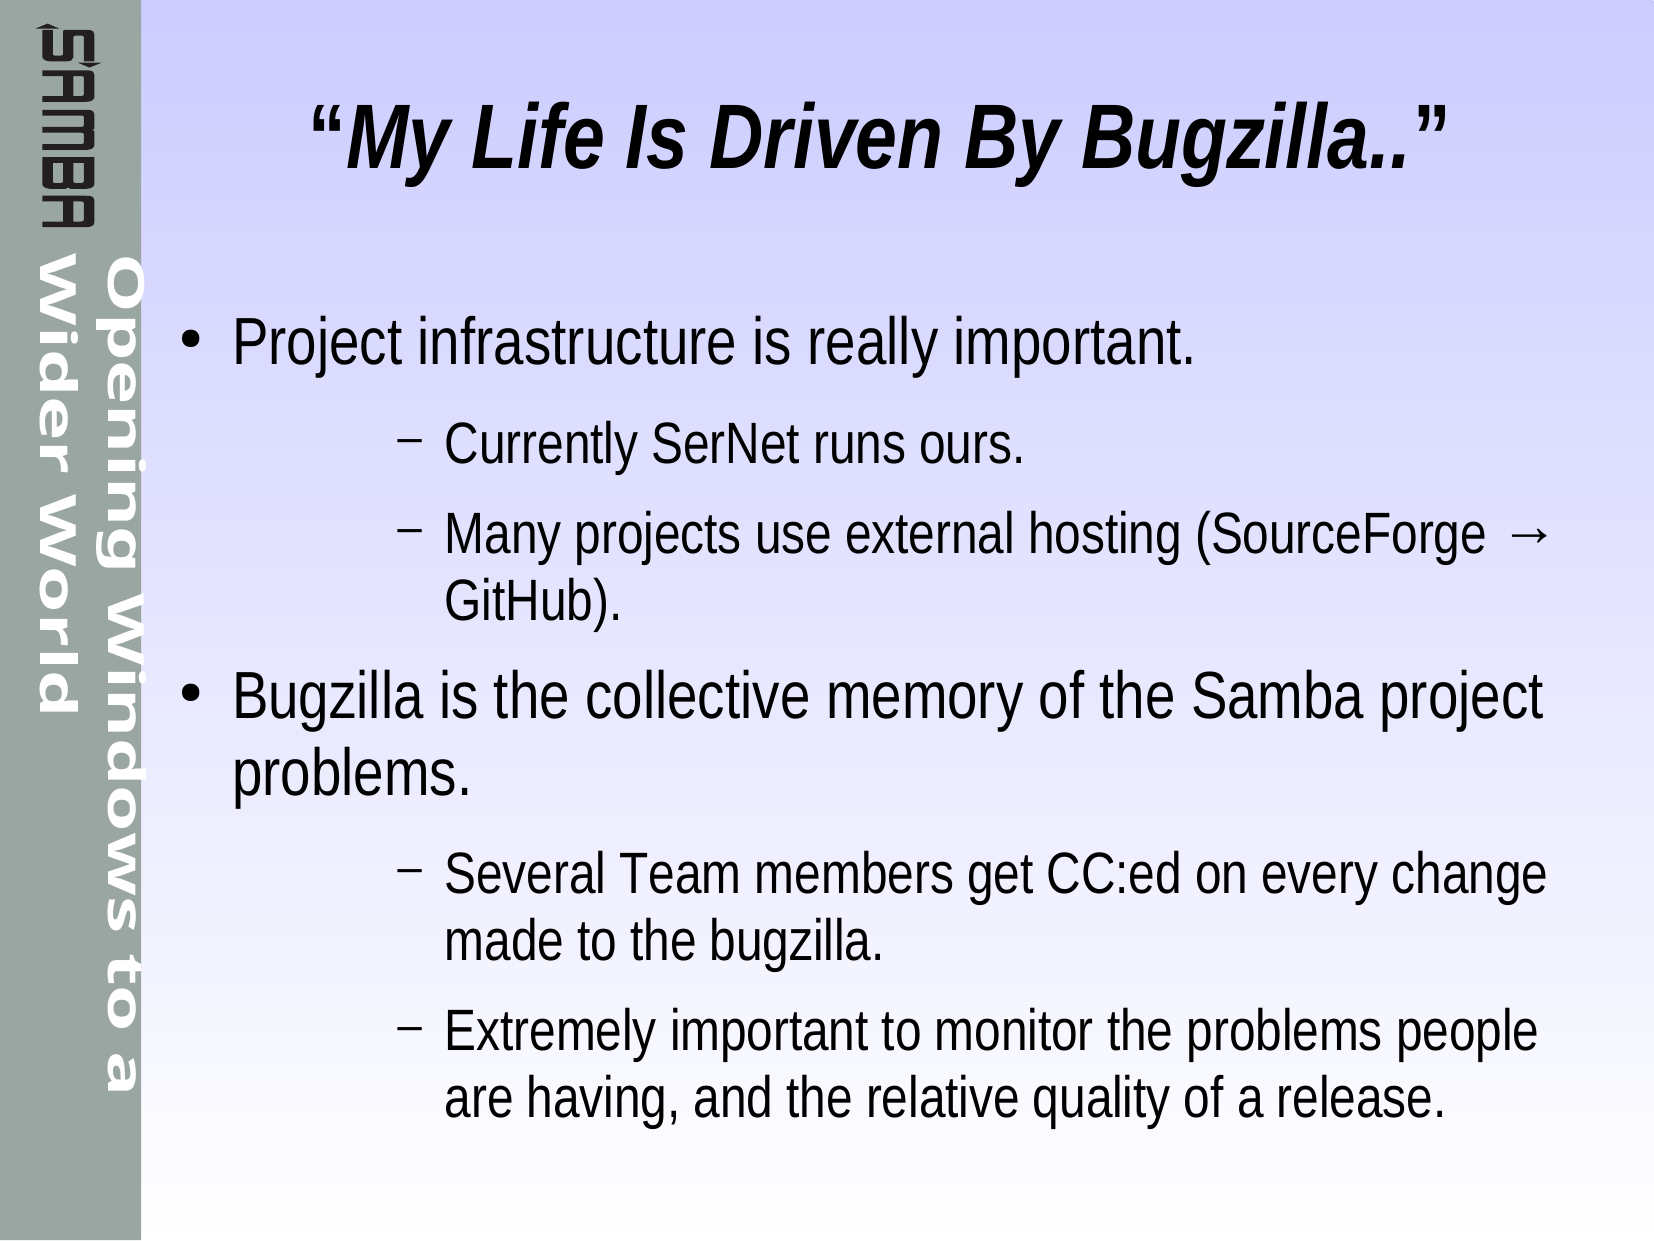

# “My Life Is Driven By Bugzilla..”
Project infrastructure is really important.
Currently SerNet runs ours.
Many projects use external hosting (SourceForge → GitHub).
Bugzilla is the collective memory of the Samba project problems.
Several Team members get CC:ed on every change made to the bugzilla.
Extremely important to monitor the problems people are having, and the relative quality of a release.